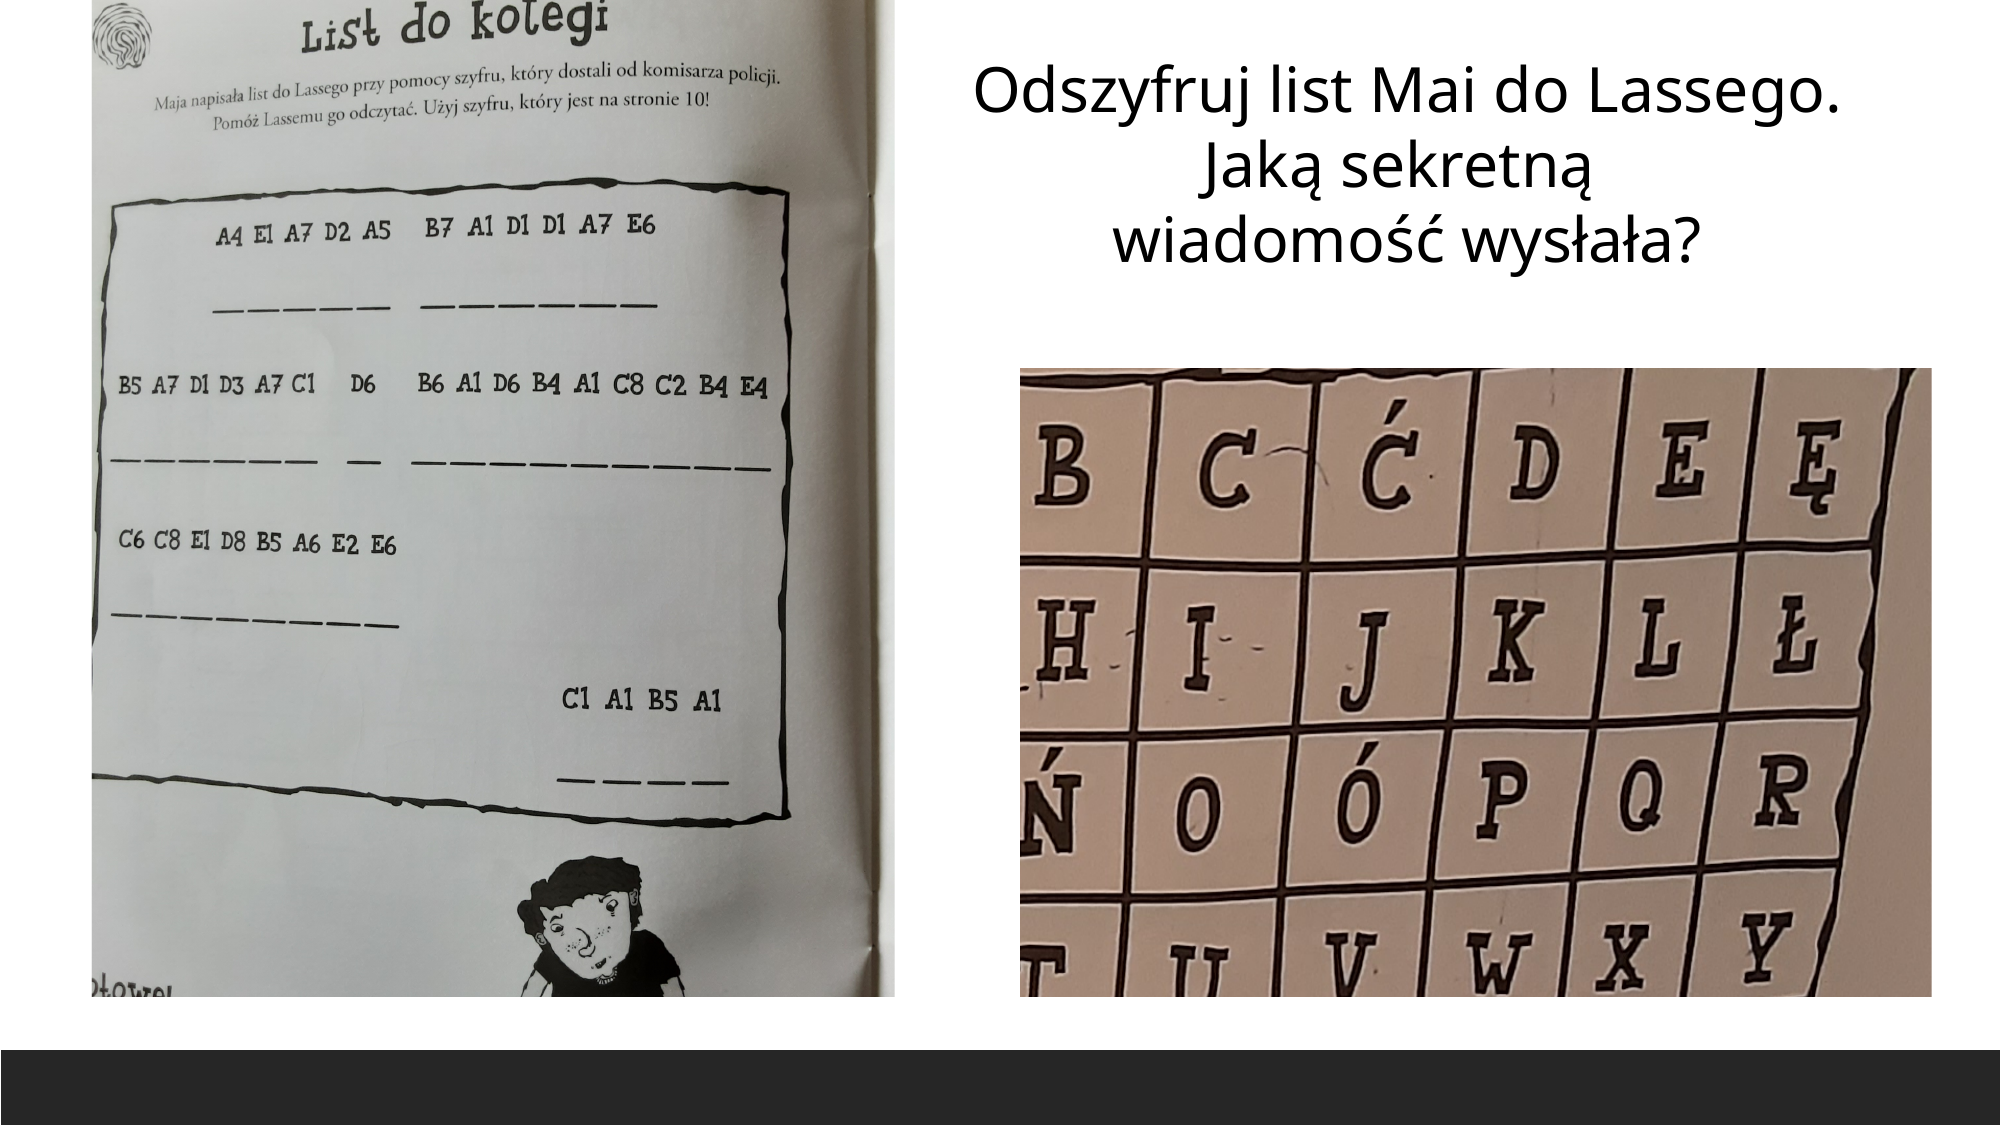

Odszyfruj list Mai do Lassego.
Jaką sekretną
wiadomość wysłała?